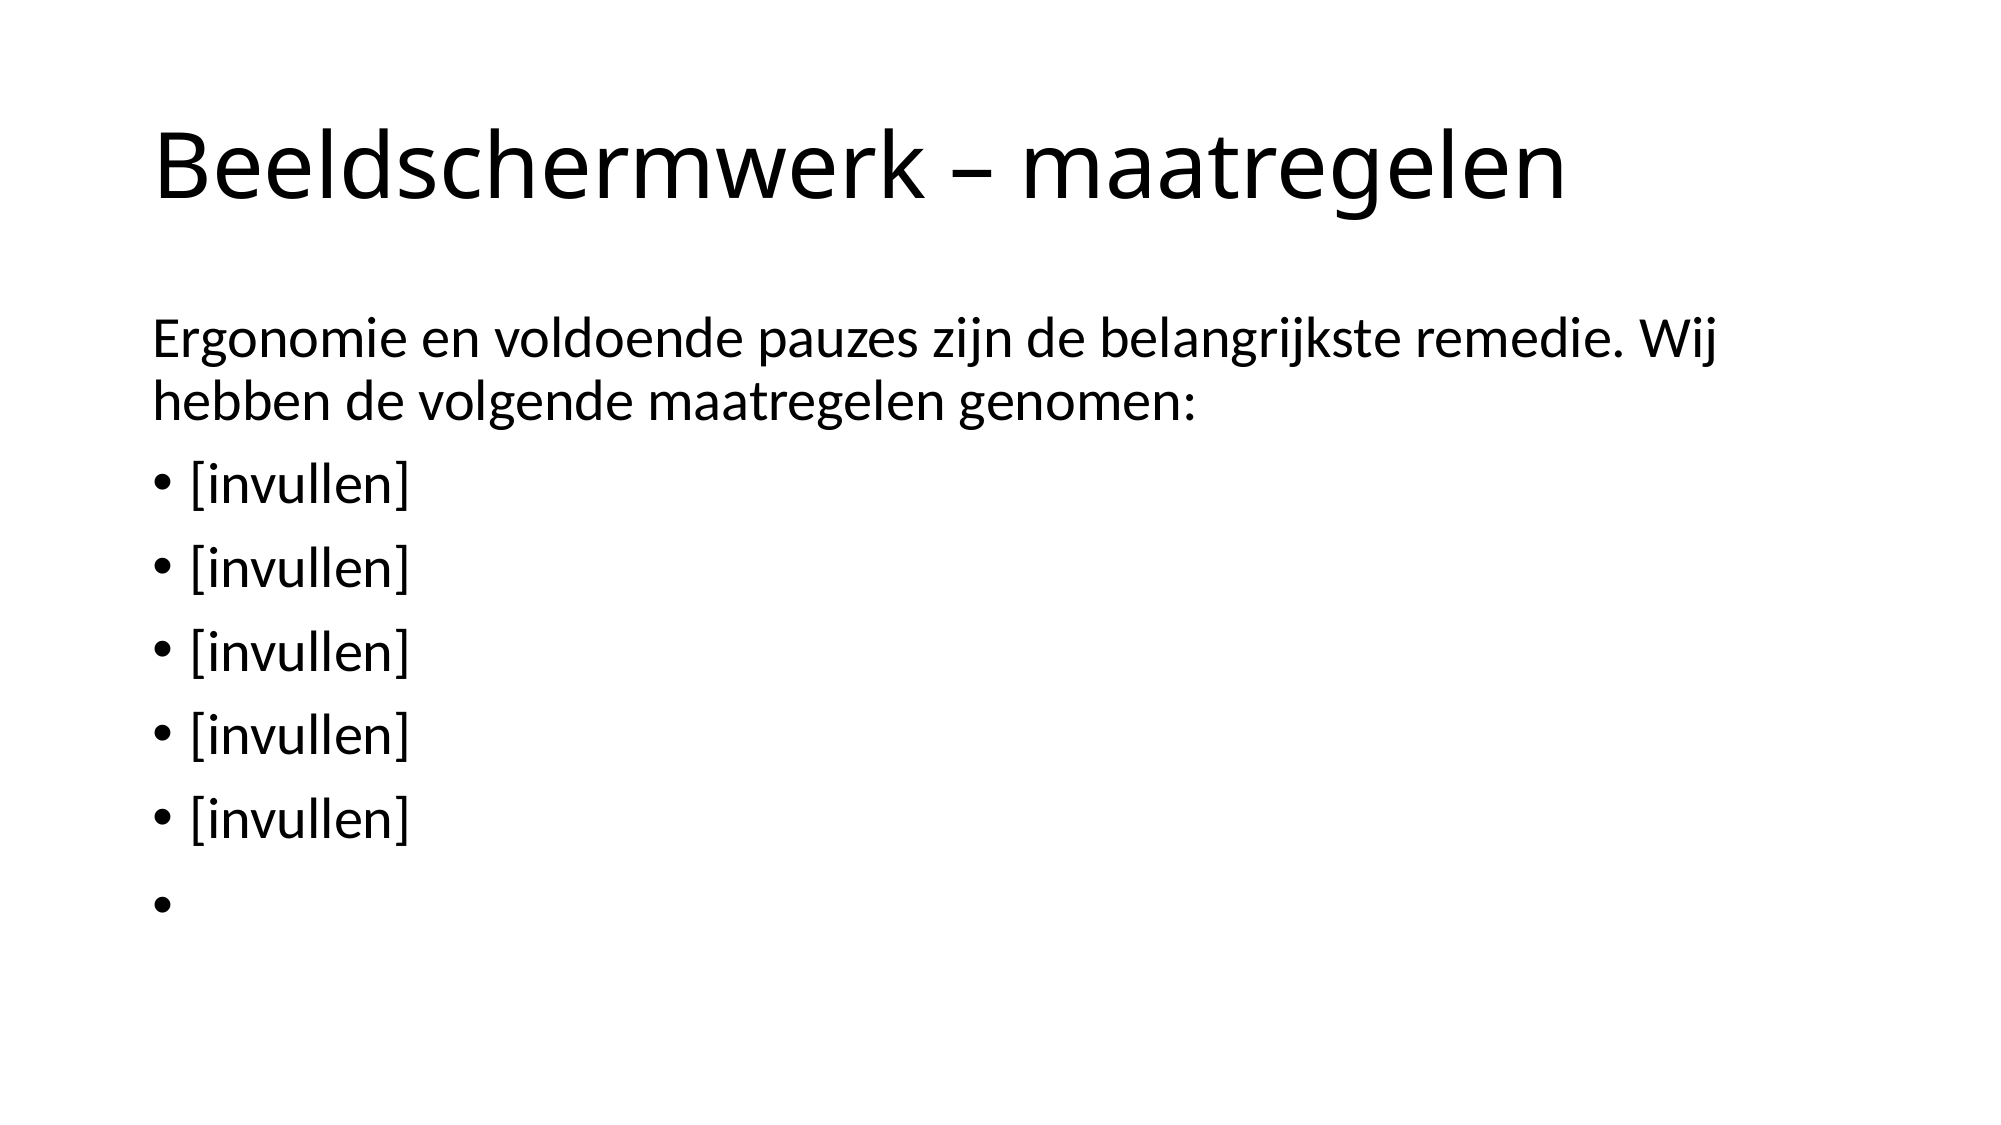

# Beeldschermwerk – maatregelen
Ergonomie en voldoende pauzes zijn de belangrijkste remedie. Wij hebben de volgende maatregelen genomen:
[invullen]
[invullen]
[invullen]
[invullen]
[invullen]